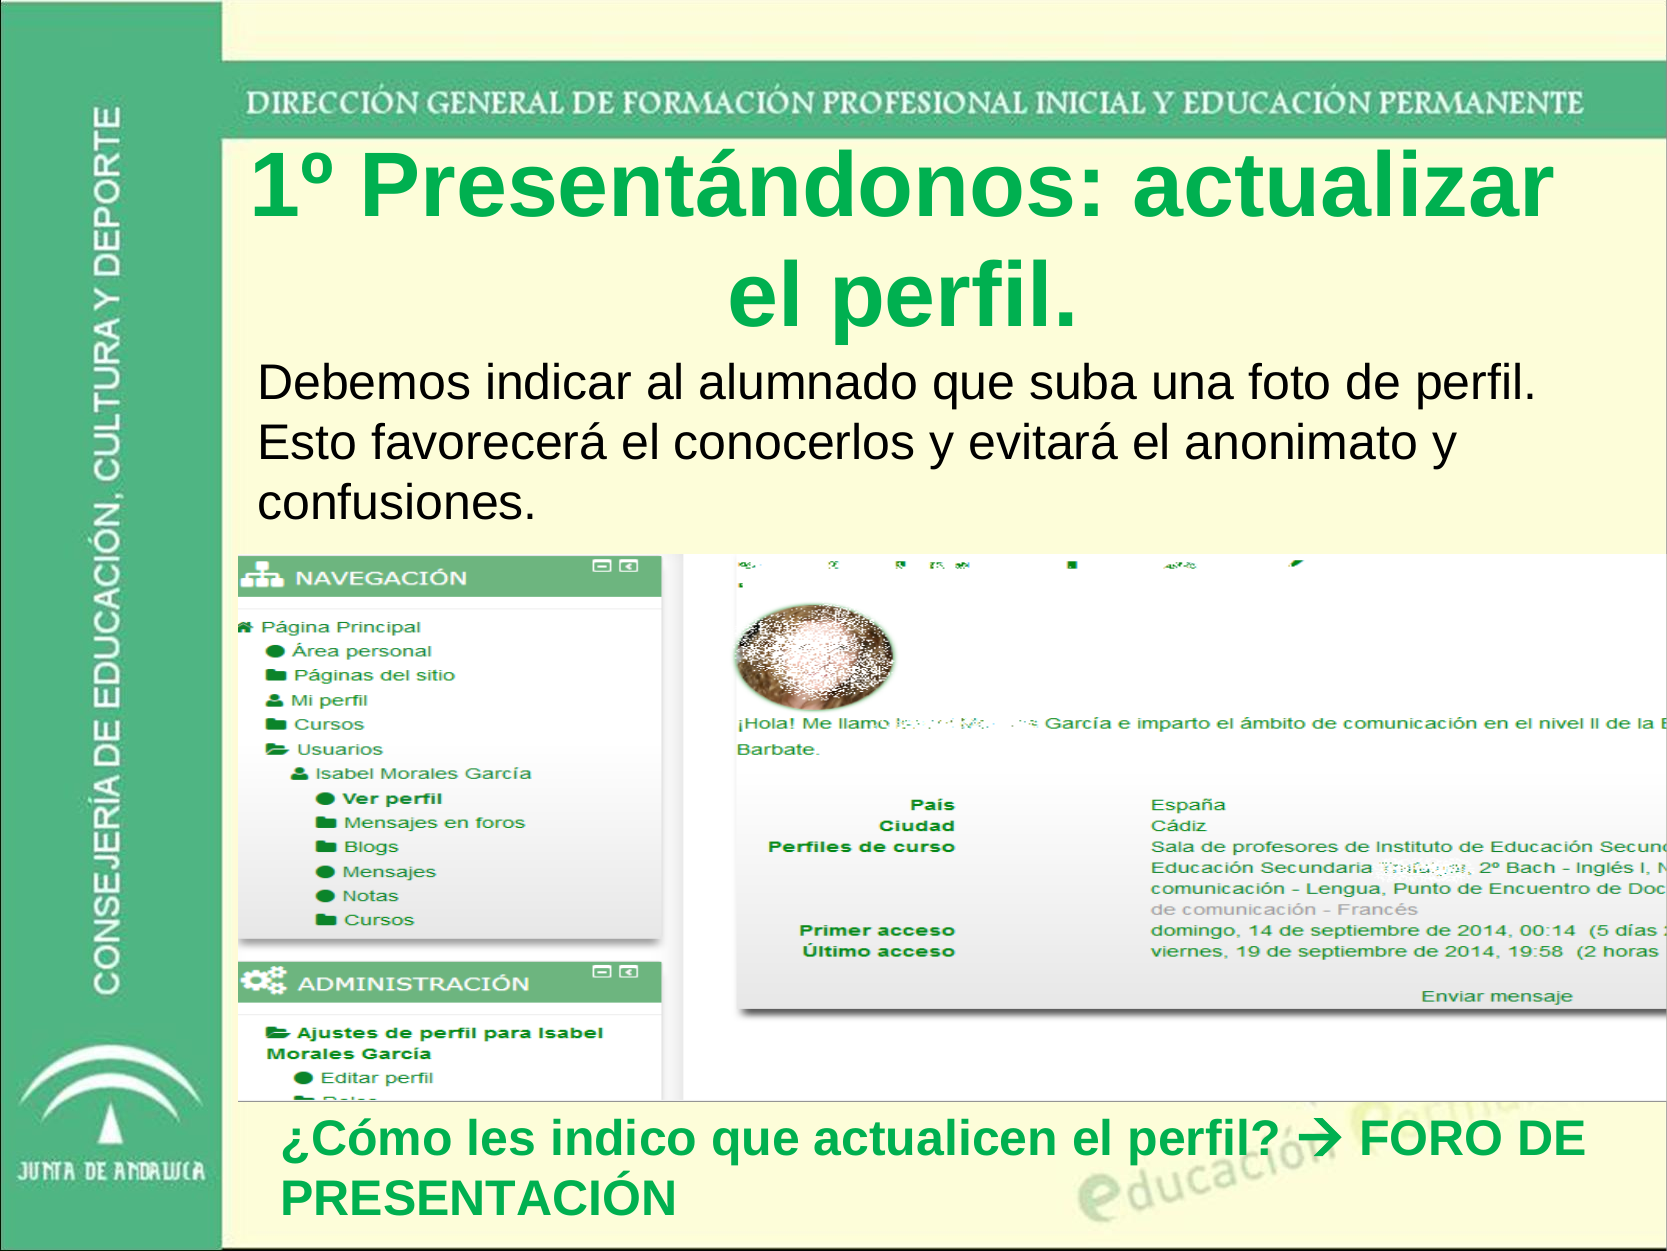

1º Presentándonos: actualizar el perfil.
Debemos indicar al alumnado que suba una foto de perfil. Esto favorecerá el conocerlos y evitará el anonimato y confusiones.
¿Cómo les indico que actualicen el perfil?  FORO DE PRESENTACIÓN